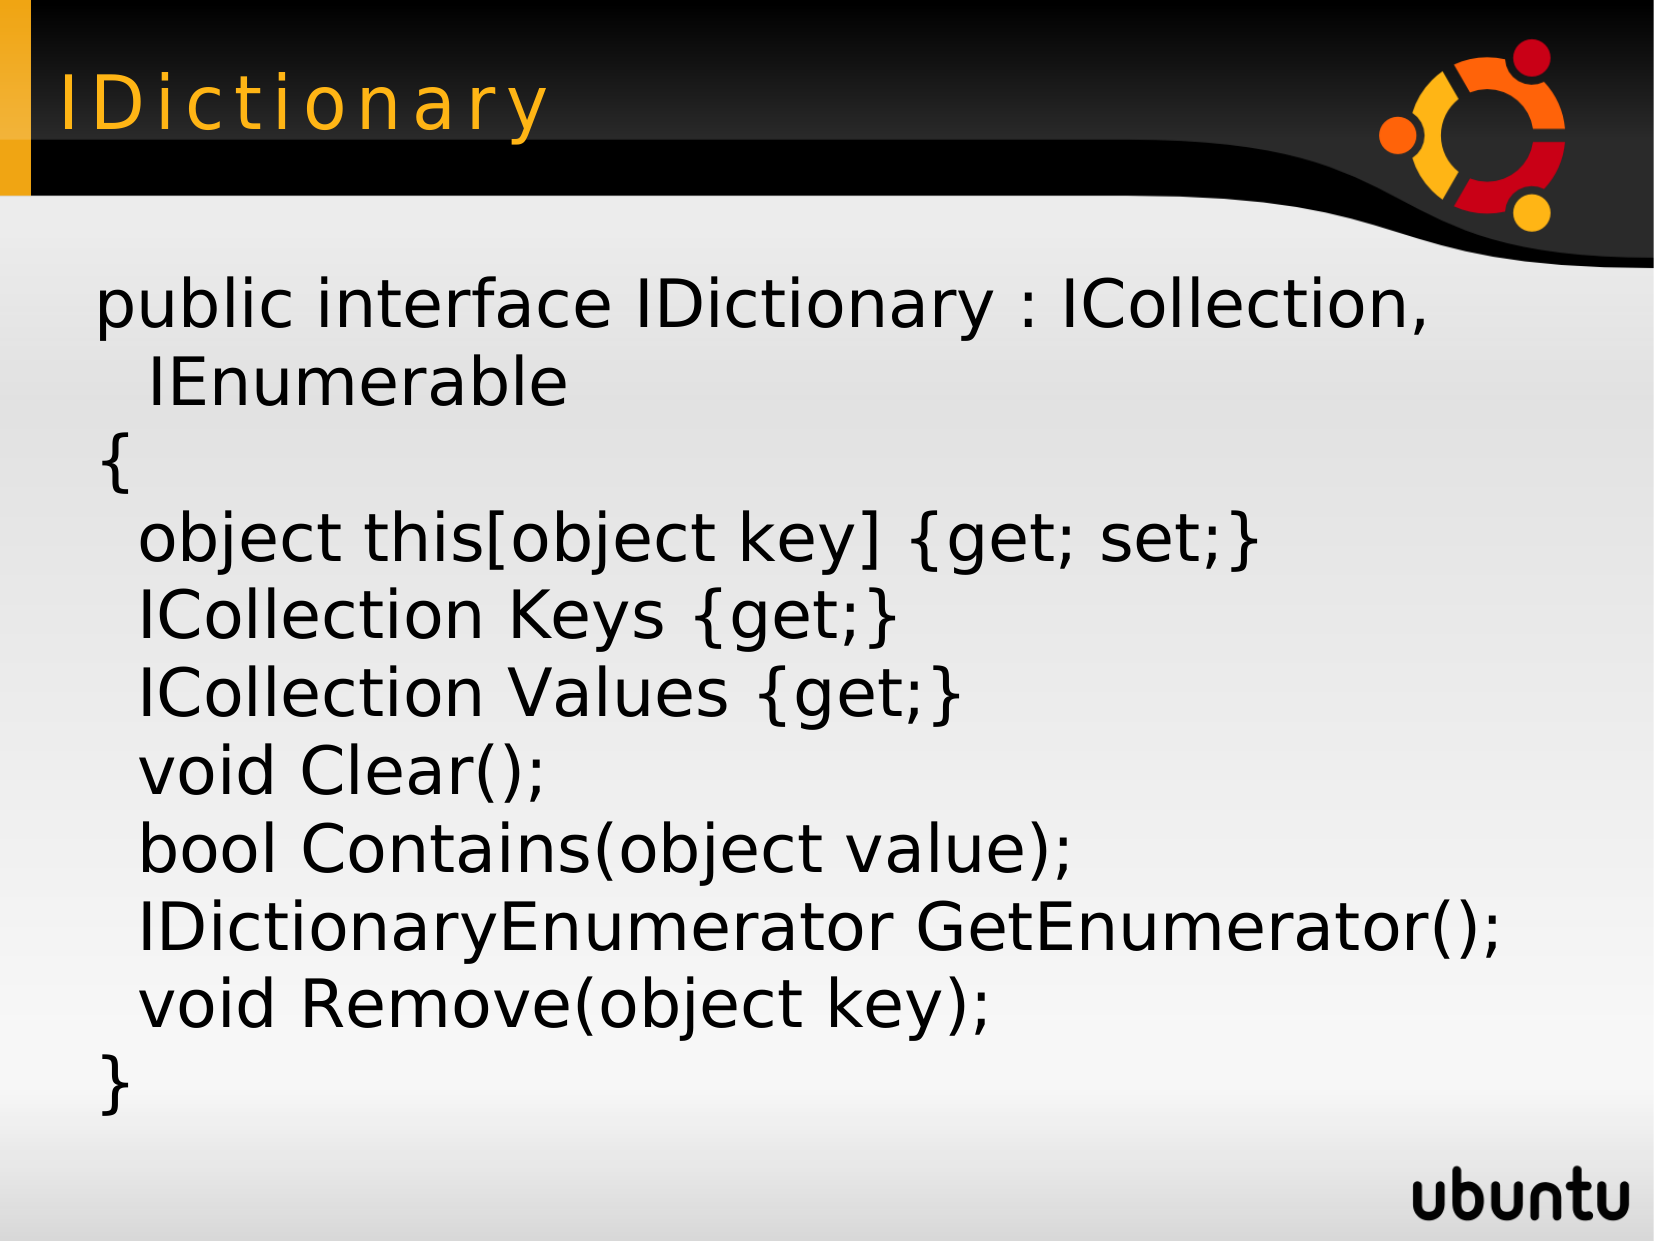

# IDictionary
public interface IDictionary : ICollection, IEnumerable
{
 object this[object key] {get; set;}
 ICollection Keys {get;}
 ICollection Values {get;}
 void Clear();
 bool Contains(object value);
 IDictionaryEnumerator GetEnumerator();
 void Remove(object key);
}